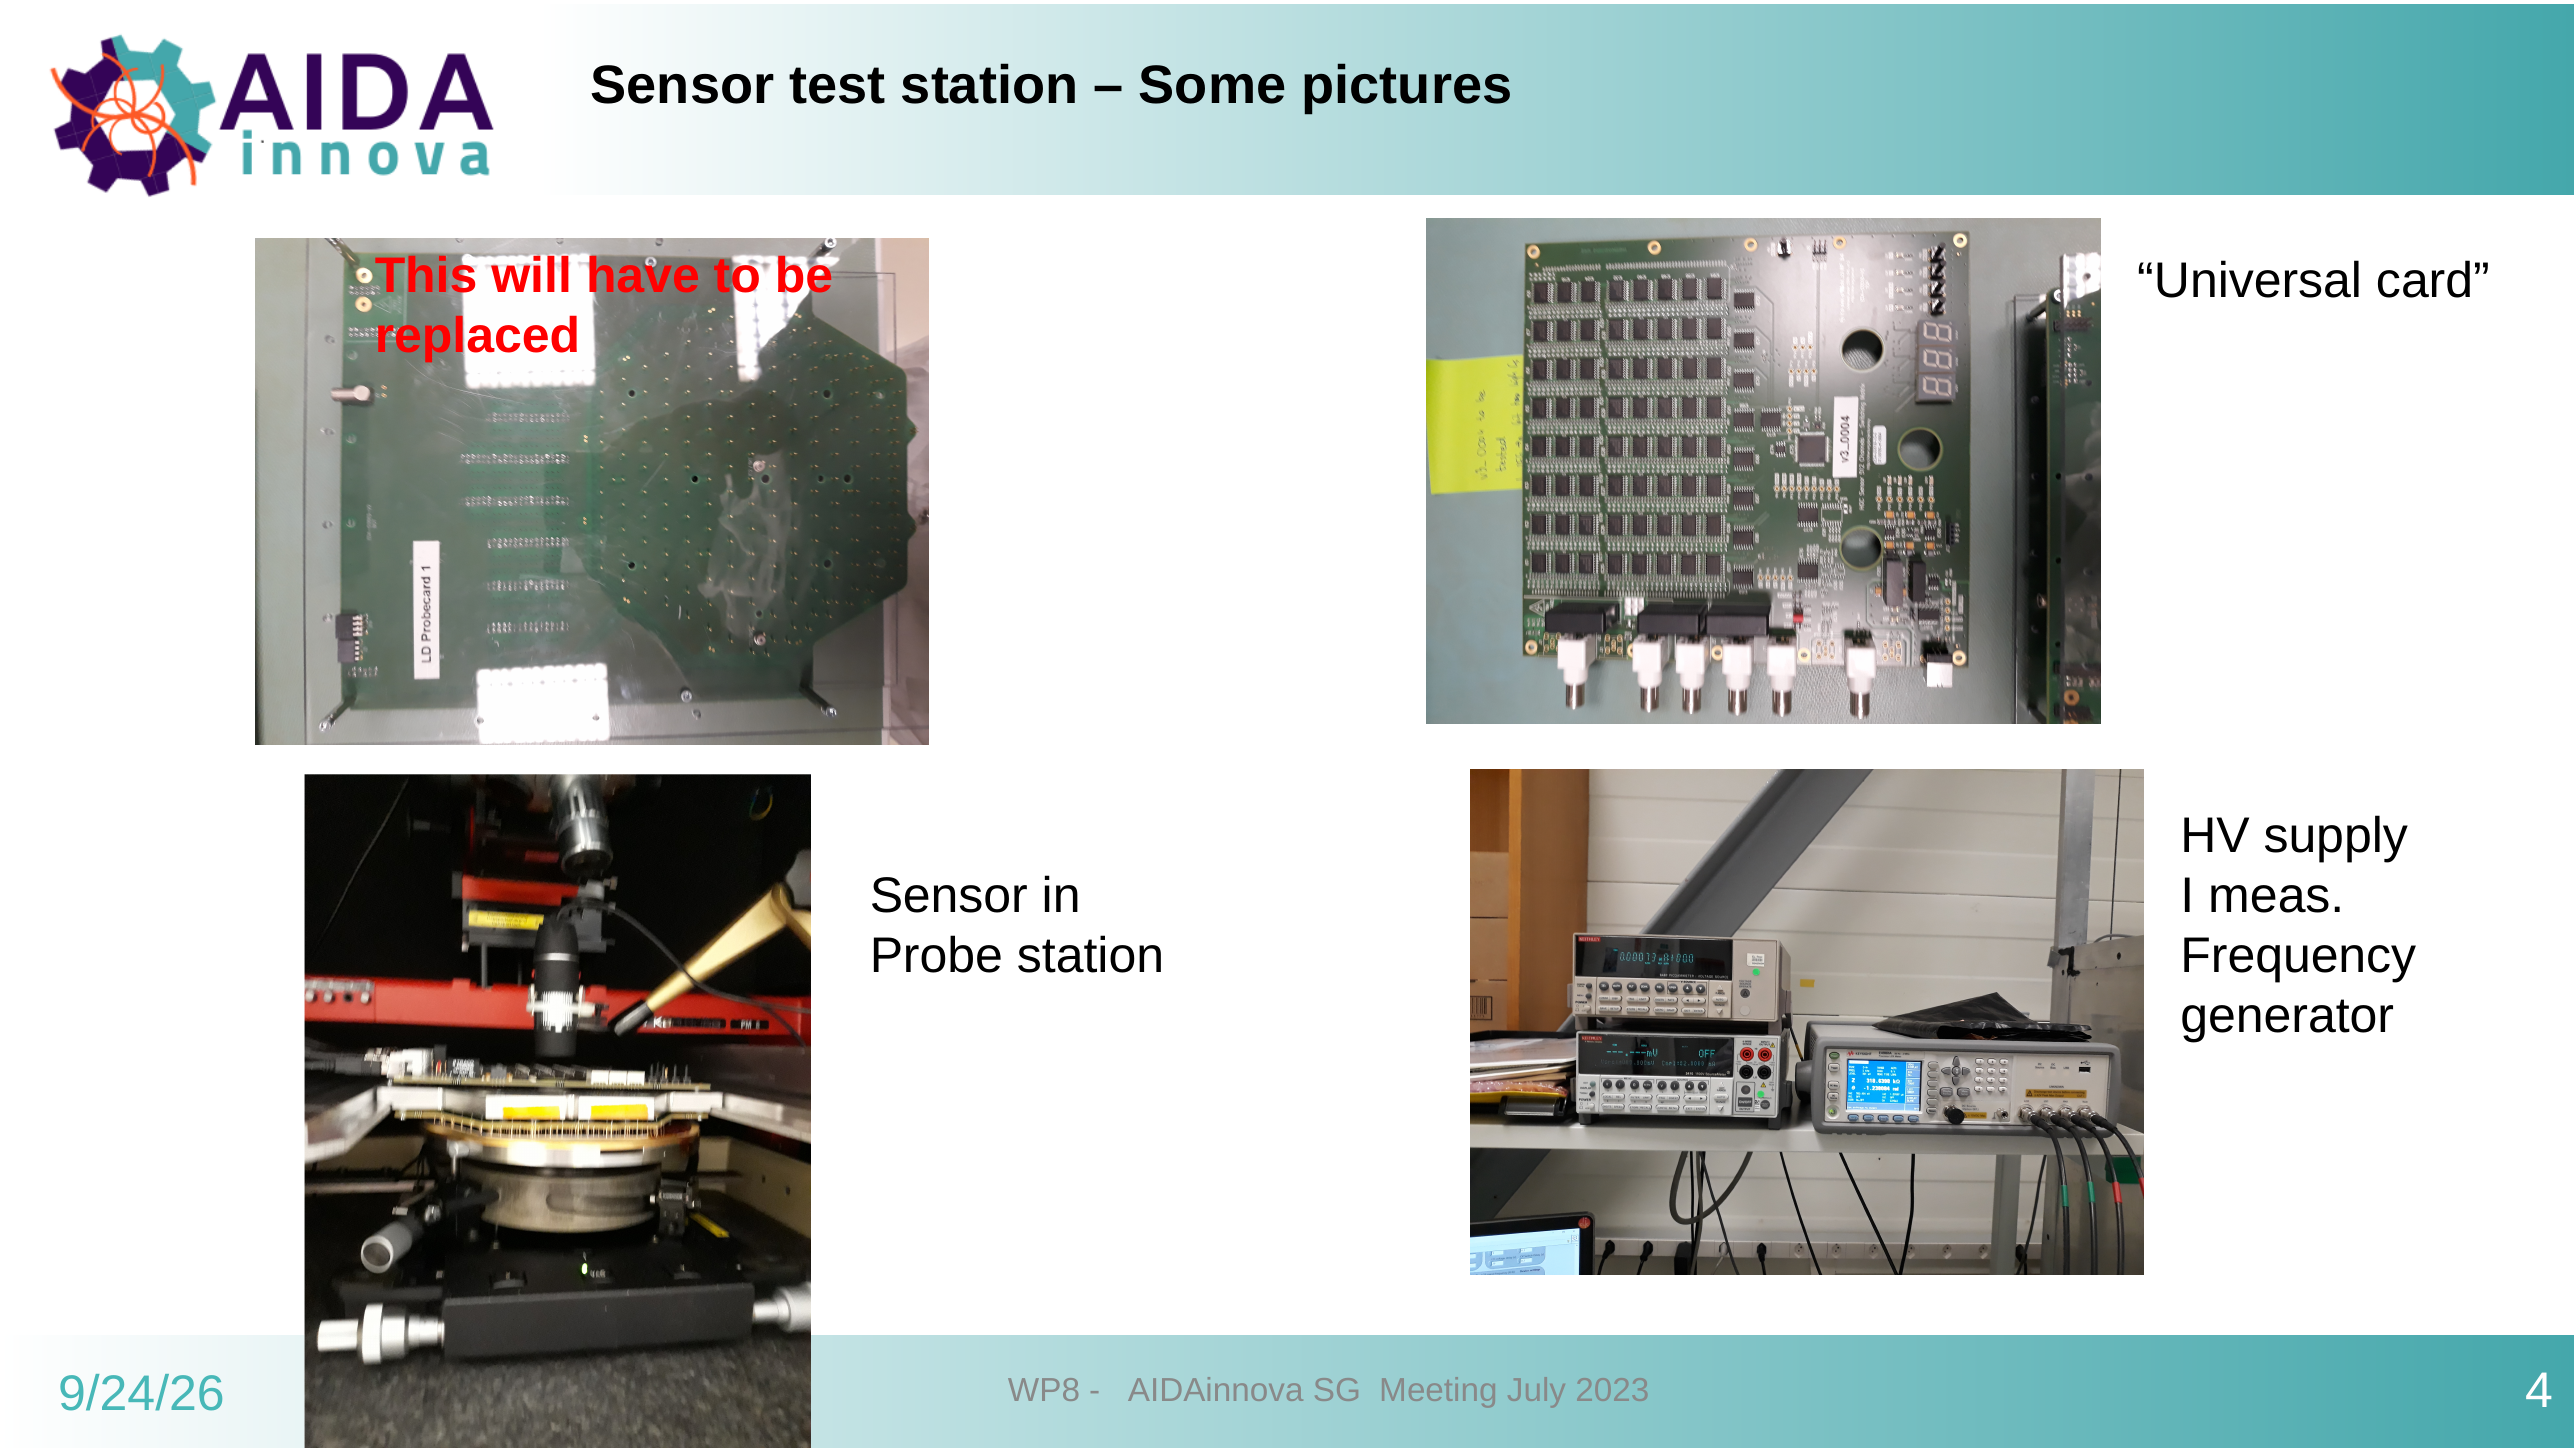

Sensor test station – Some pictures
This will have to be
replaced
“Universal card”
HV supply
I meas.
Frequency
generator
Sensor in
Probe station